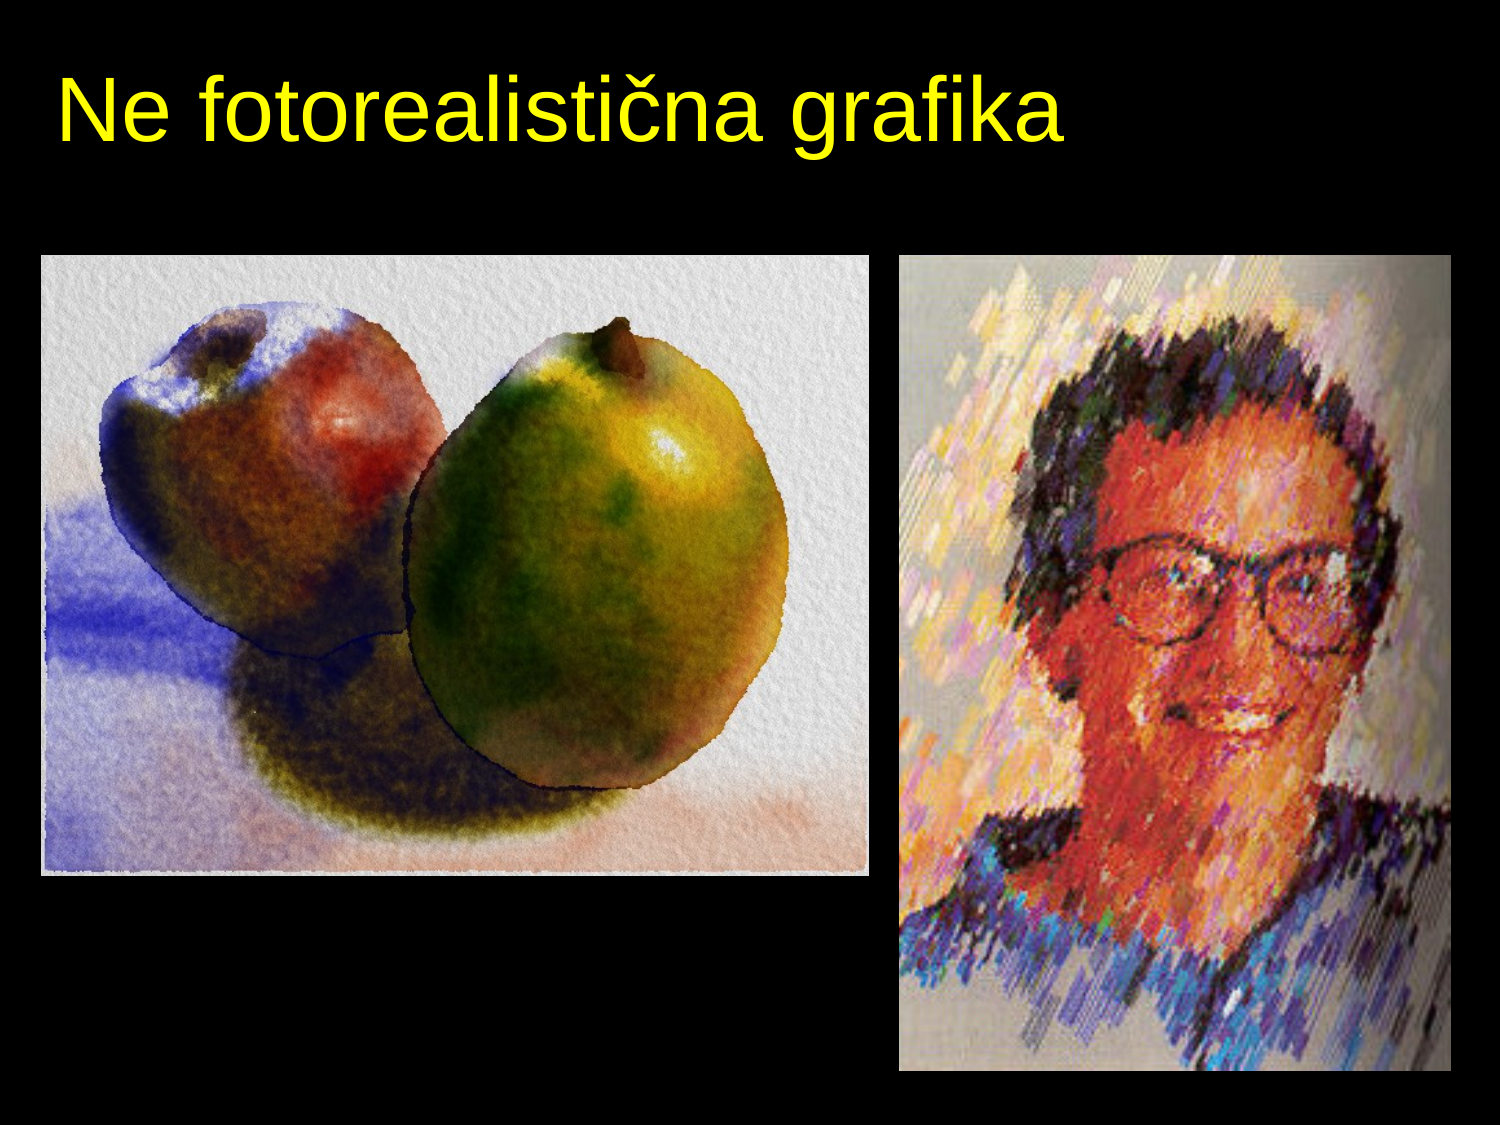

# Ne fotorealistična grafika 1
Ne fotorealistična grafika